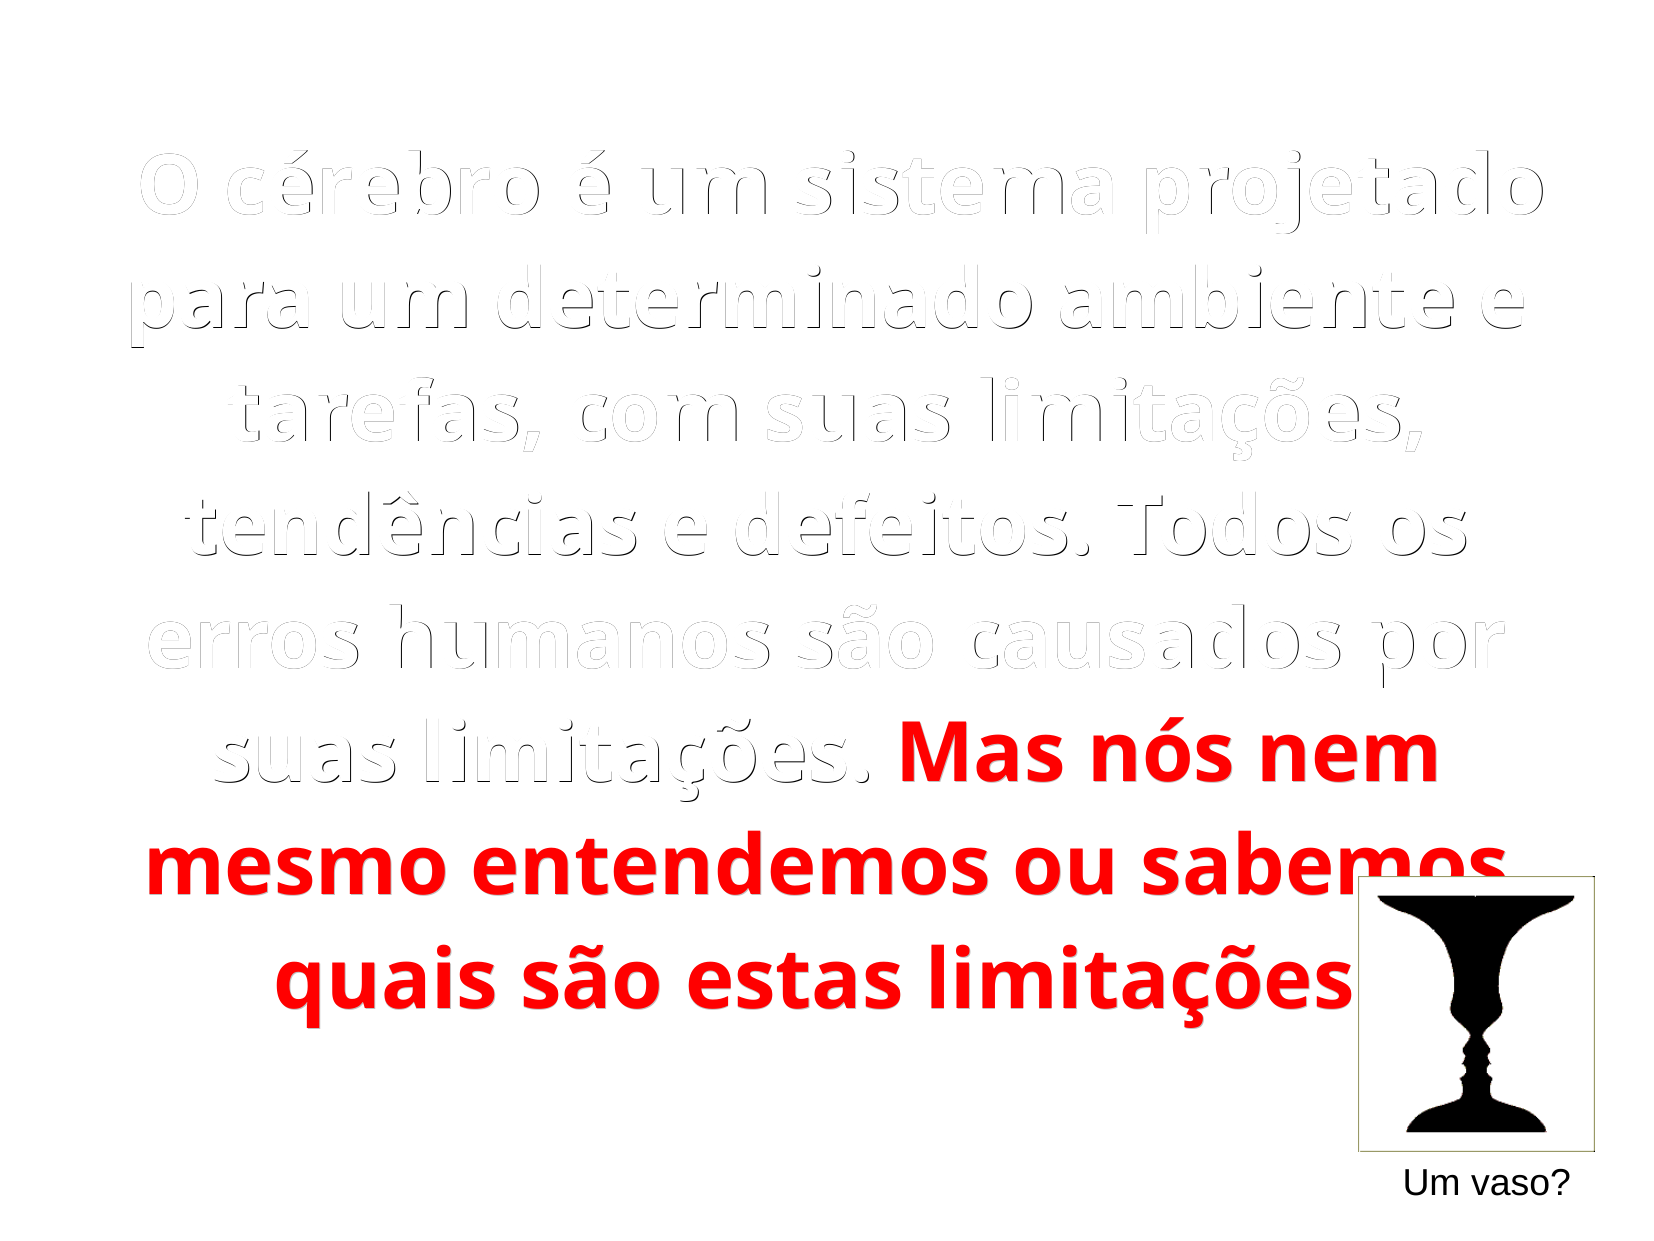

# O cérebro é um sistema projetado para um determinado ambiente e tarefas, com suas limitações, tendências e defeitos. Todos os erros humanos são causados por suas limitações. Mas nós nem mesmo entendemos ou sabemos quais são estas limitações.
Um vaso?